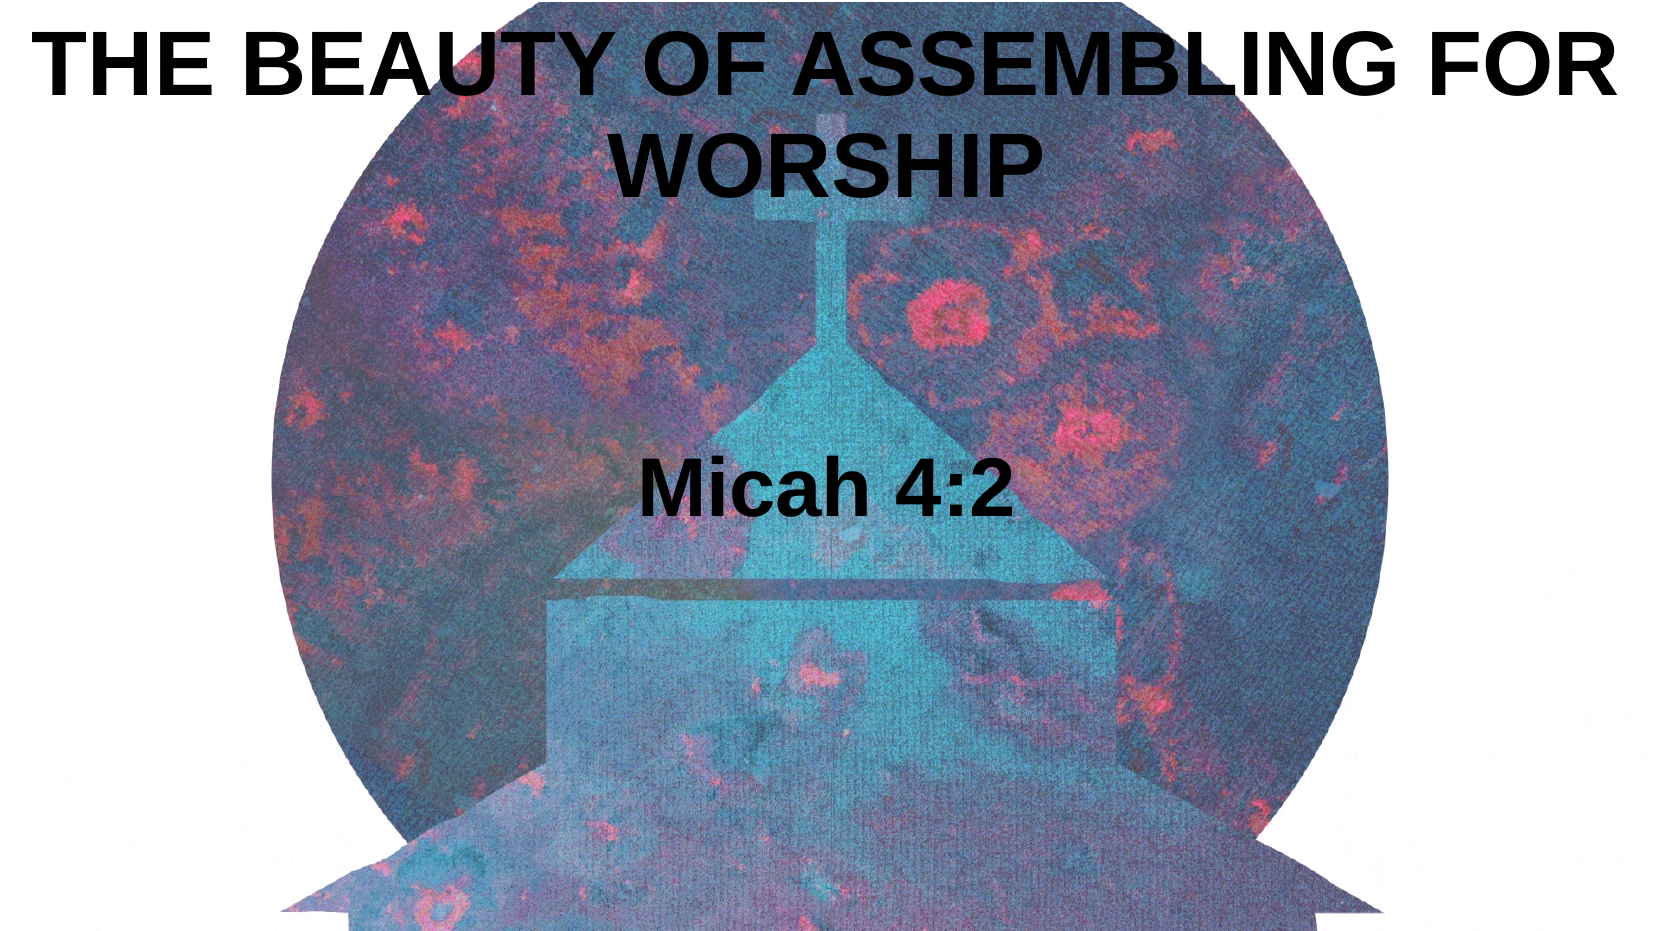

# THE BEAUTY OF ASSEMBLING FOR WORSHIP
Micah 4:2